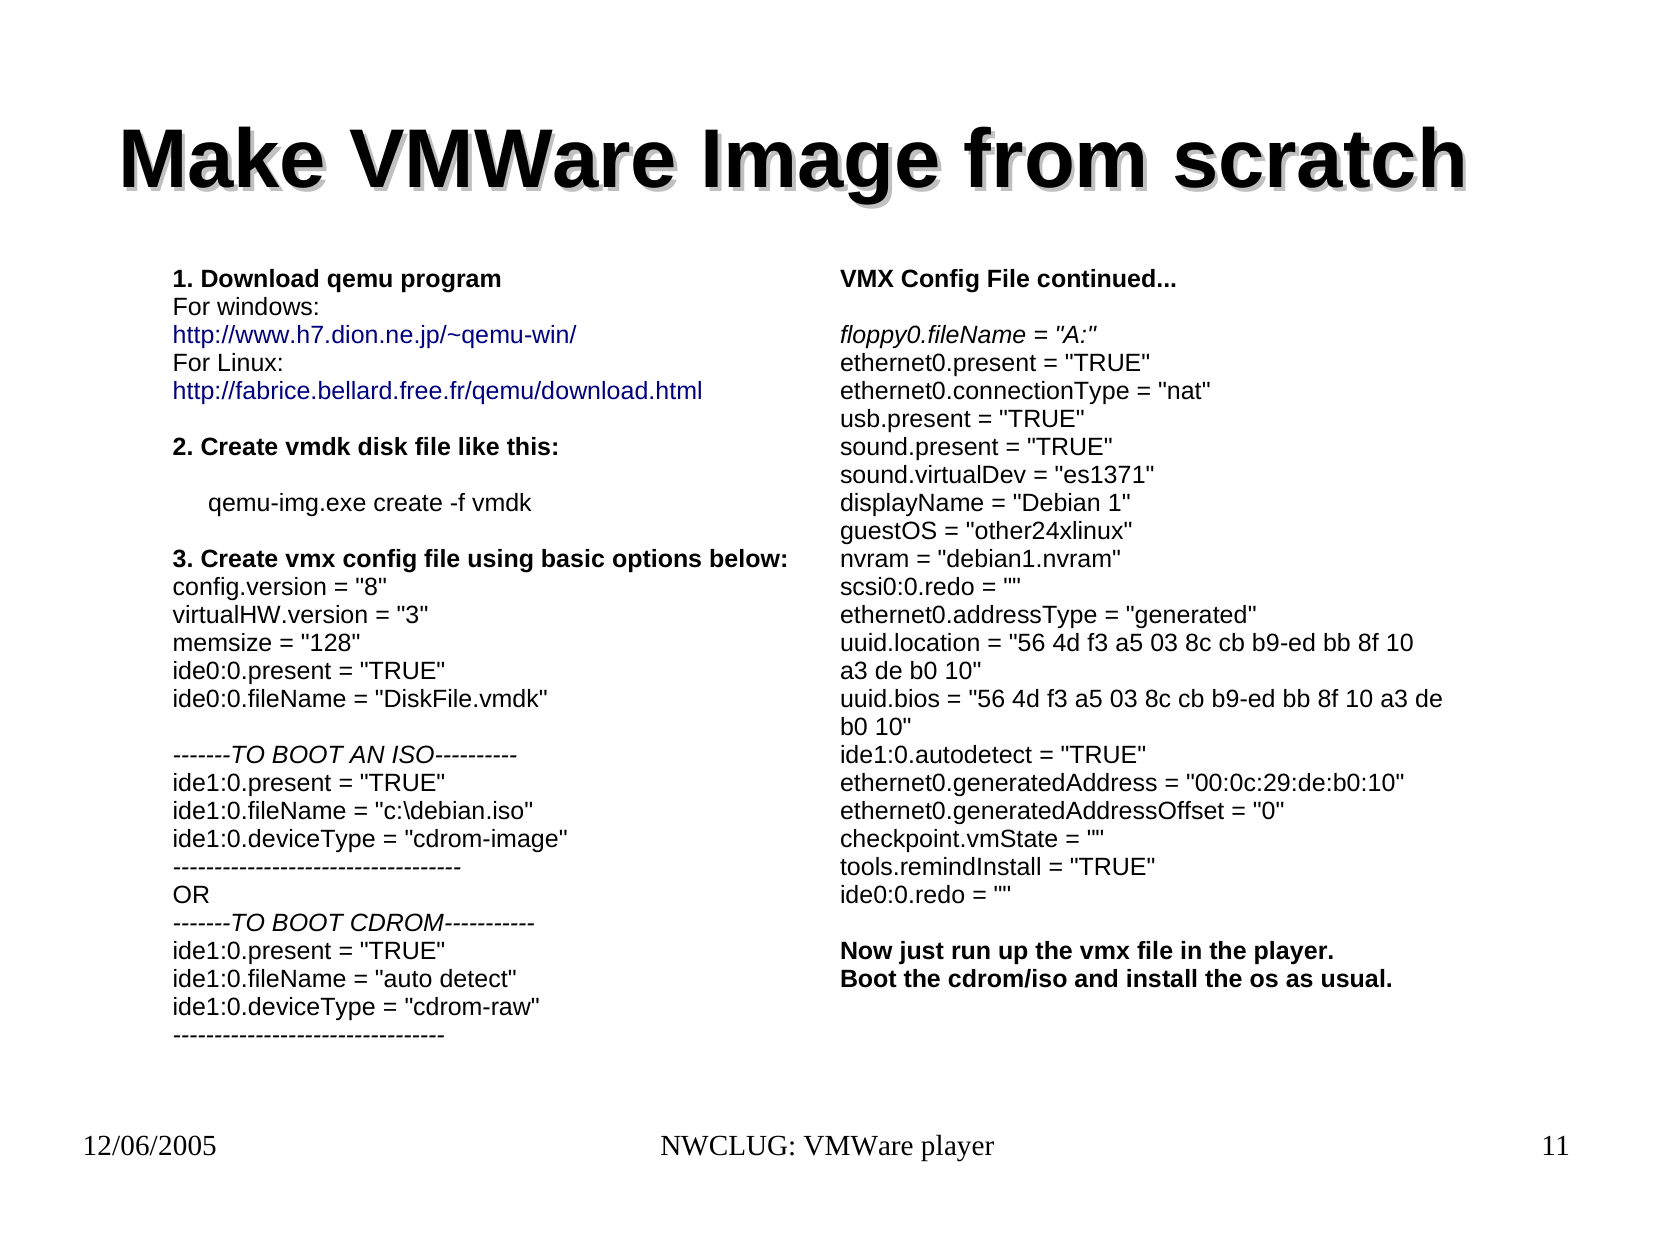

# Make VMWare Image from scratch
1. Download qemu program
For windows:
http://www.h7.dion.ne.jp/~qemu-win/
For Linux:
http://fabrice.bellard.free.fr/qemu/download.html
2. Create vmdk disk file like this:
qemu-img.exe create -f vmdk
3. Create vmx config file using basic options below:
config.version = "8"
virtualHW.version = "3"
memsize = "128"
ide0:0.present = "TRUE"
ide0:0.fileName = "DiskFile.vmdk"
-------TO BOOT AN ISO----------
ide1:0.present = "TRUE"
ide1:0.fileName = "c:\debian.iso"
ide1:0.deviceType = "cdrom-image"
-----------------------------------
OR
-------TO BOOT CDROM-----------
ide1:0.present = "TRUE"
ide1:0.fileName = "auto detect"
ide1:0.deviceType = "cdrom-raw"
---------------------------------
VMX Config File continued...
floppy0.fileName = "A:"
ethernet0.present = "TRUE"
ethernet0.connectionType = "nat"
usb.present = "TRUE"
sound.present = "TRUE"
sound.virtualDev = "es1371"
displayName = "Debian 1"
guestOS = "other24xlinux"
nvram = "debian1.nvram"
scsi0:0.redo = ""
ethernet0.addressType = "generated"
uuid.location = "56 4d f3 a5 03 8c cb b9-ed bb 8f 10 a3 de b0 10"
uuid.bios = "56 4d f3 a5 03 8c cb b9-ed bb 8f 10 a3 de b0 10"
ide1:0.autodetect = "TRUE"
ethernet0.generatedAddress = "00:0c:29:de:b0:10"
ethernet0.generatedAddressOffset = "0"
checkpoint.vmState = ""
tools.remindInstall = "TRUE"
ide0:0.redo = ""
Now just run up the vmx file in the player.
Boot the cdrom/iso and install the os as usual.
12/06/2005
NWCLUG: VMWare player
11